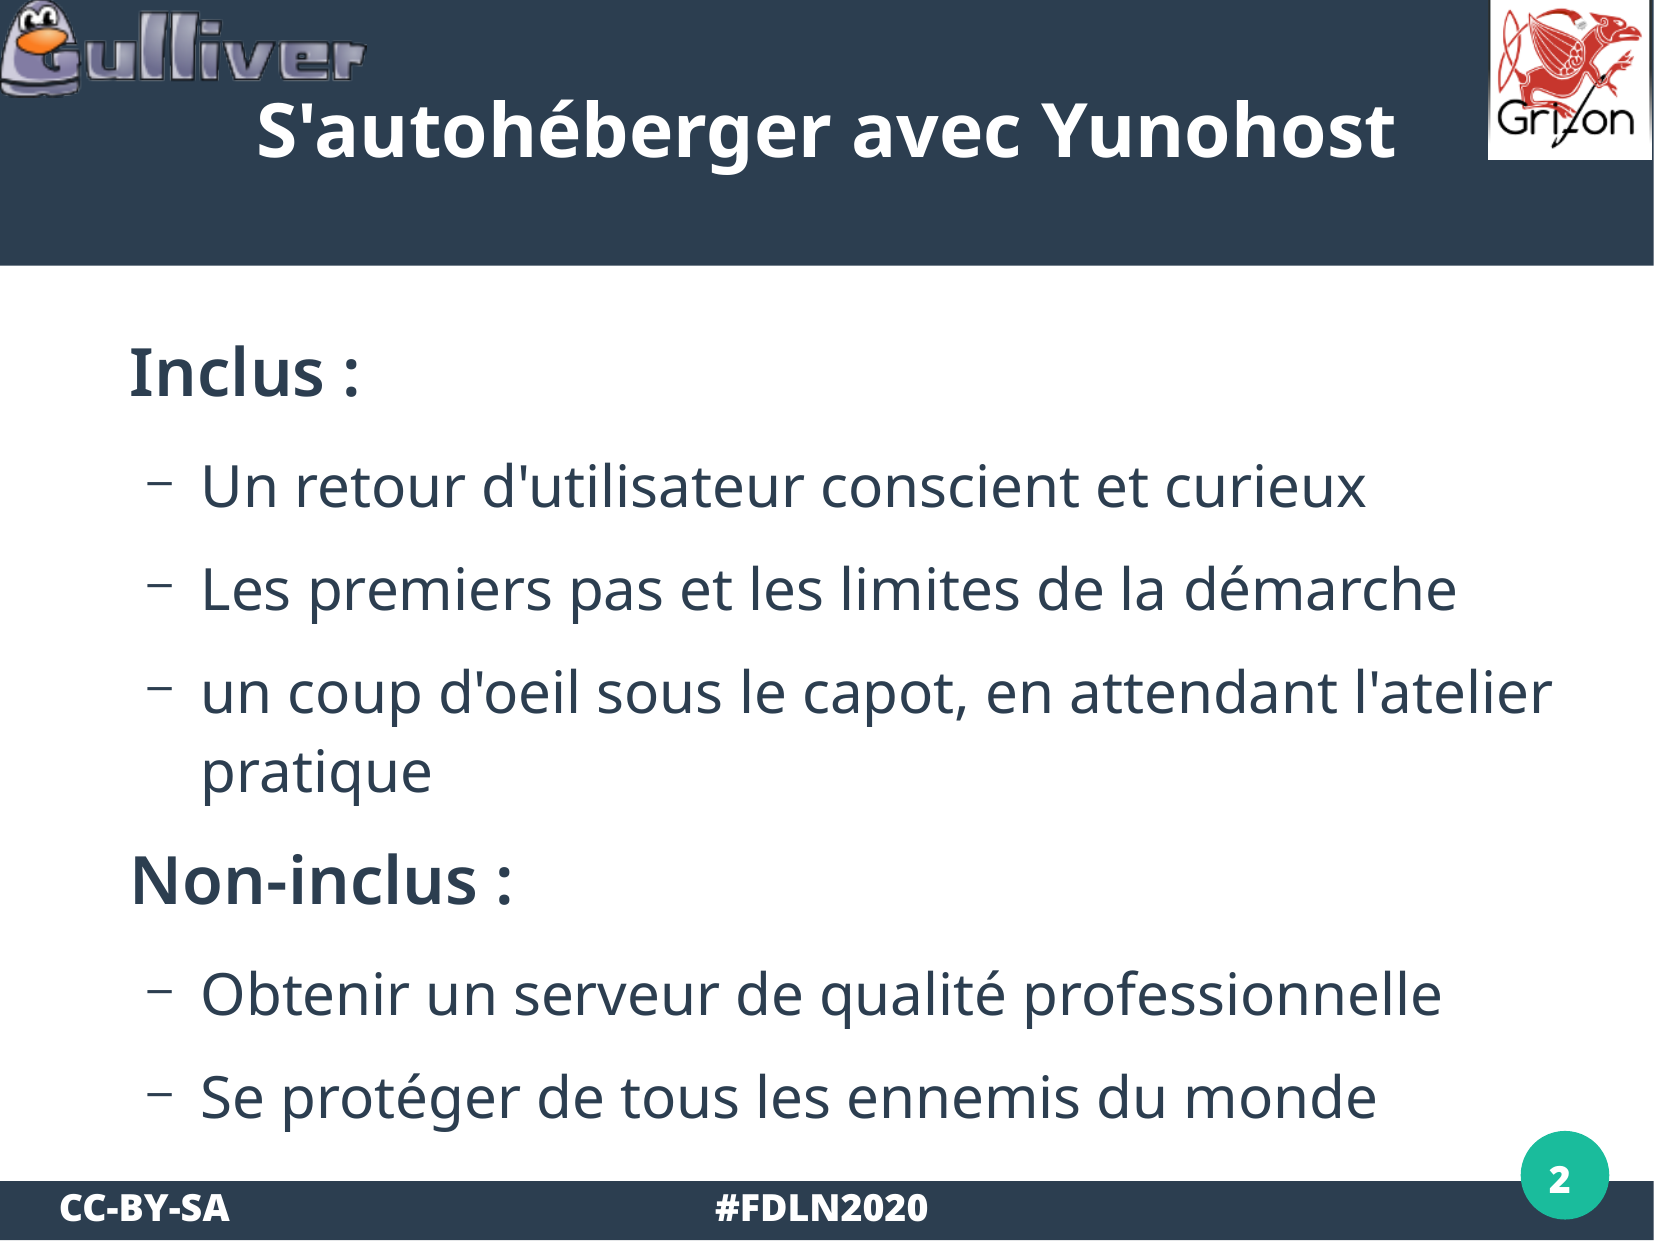

# S'autohéberger avec Yunohost
Inclus :
Un retour d'utilisateur conscient et curieux
Les premiers pas et les limites de la démarche
un coup d'oeil sous le capot, en attendant l'atelier pratique
Non-inclus :
Obtenir un serveur de qualité professionnelle
Se protéger de tous les ennemis du monde
2